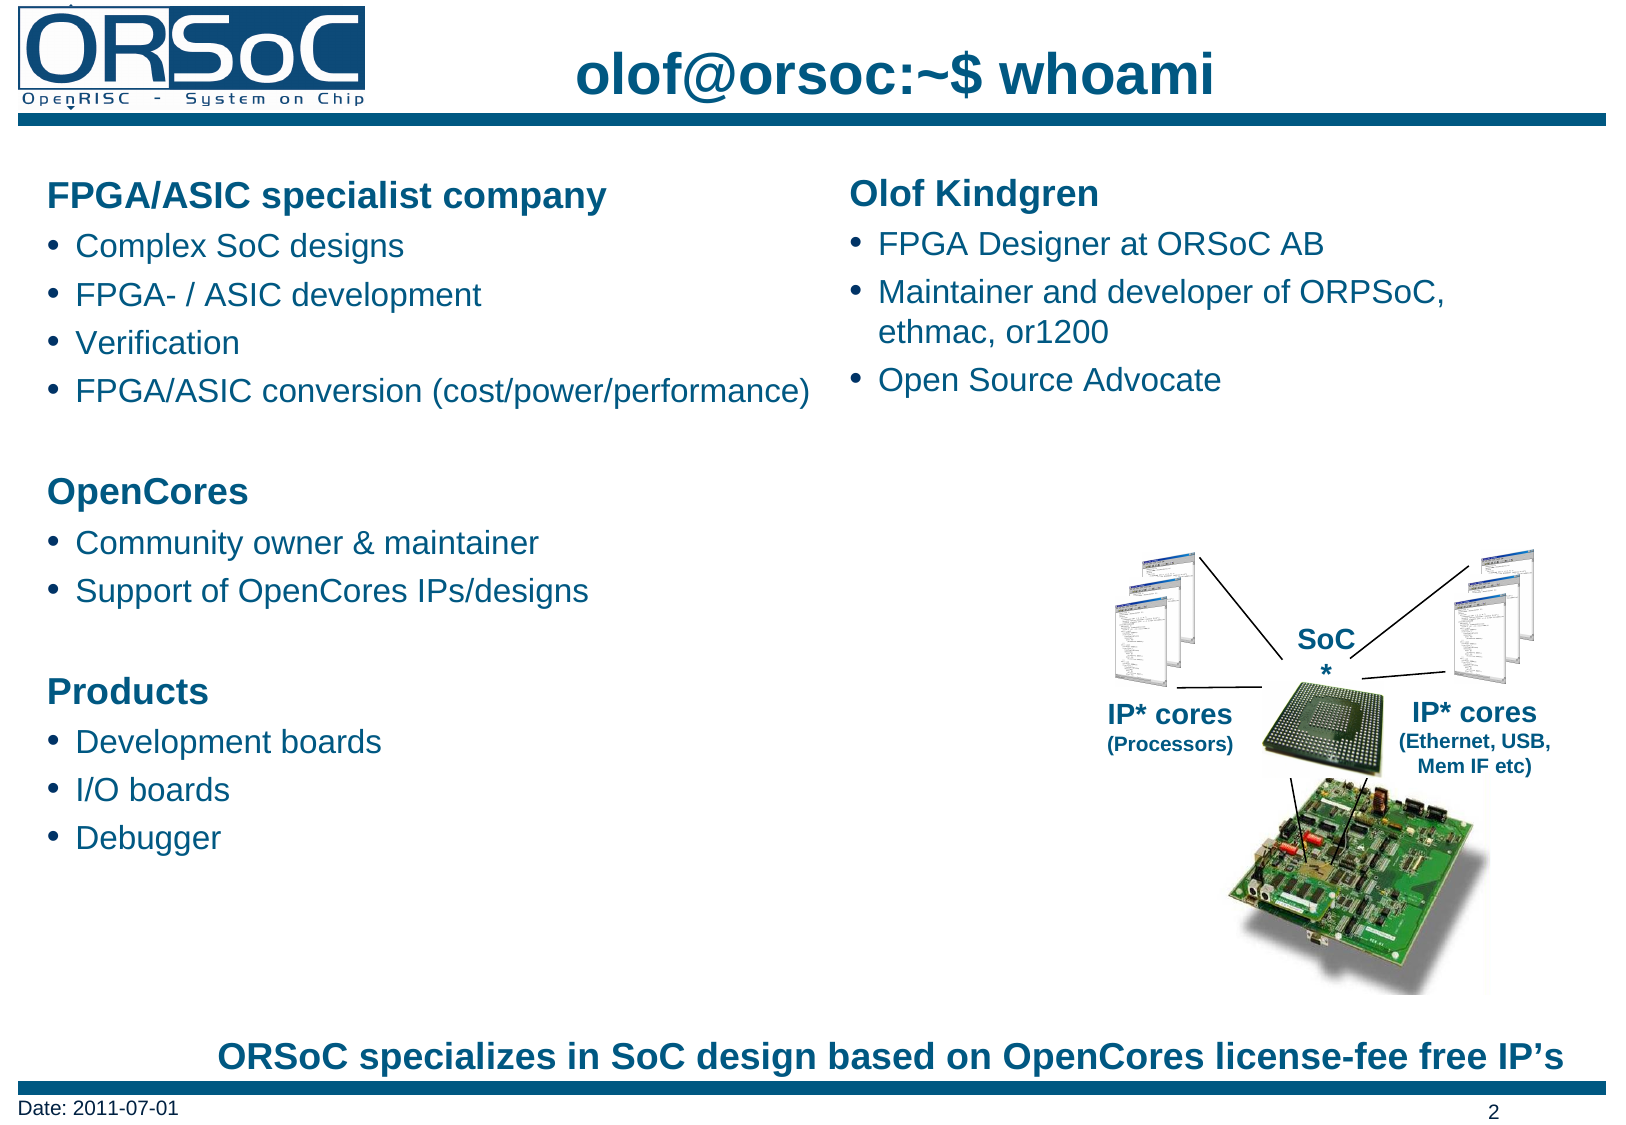

# olof@orsoc:~$ whoami
Olof Kindgren
FPGA Designer at ORSoC AB
Maintainer and developer of ORPSoC, ethmac, or1200
Open Source Advocate
FPGA/ASIC specialist company
Complex SoC designs
FPGA- / ASIC development
Verification
FPGA/ASIC conversion (cost/power/performance)
OpenCores
Community owner & maintainer
Support of OpenCores IPs/designs
Products
Development boards
I/O boards
Debugger
SoC*
E
P
IP* cores
(Ethernet, USB, Mem IF etc)
IP* cores
(Processors)
ORSoC specializes in SoC design based on OpenCores license-fee free IP’s